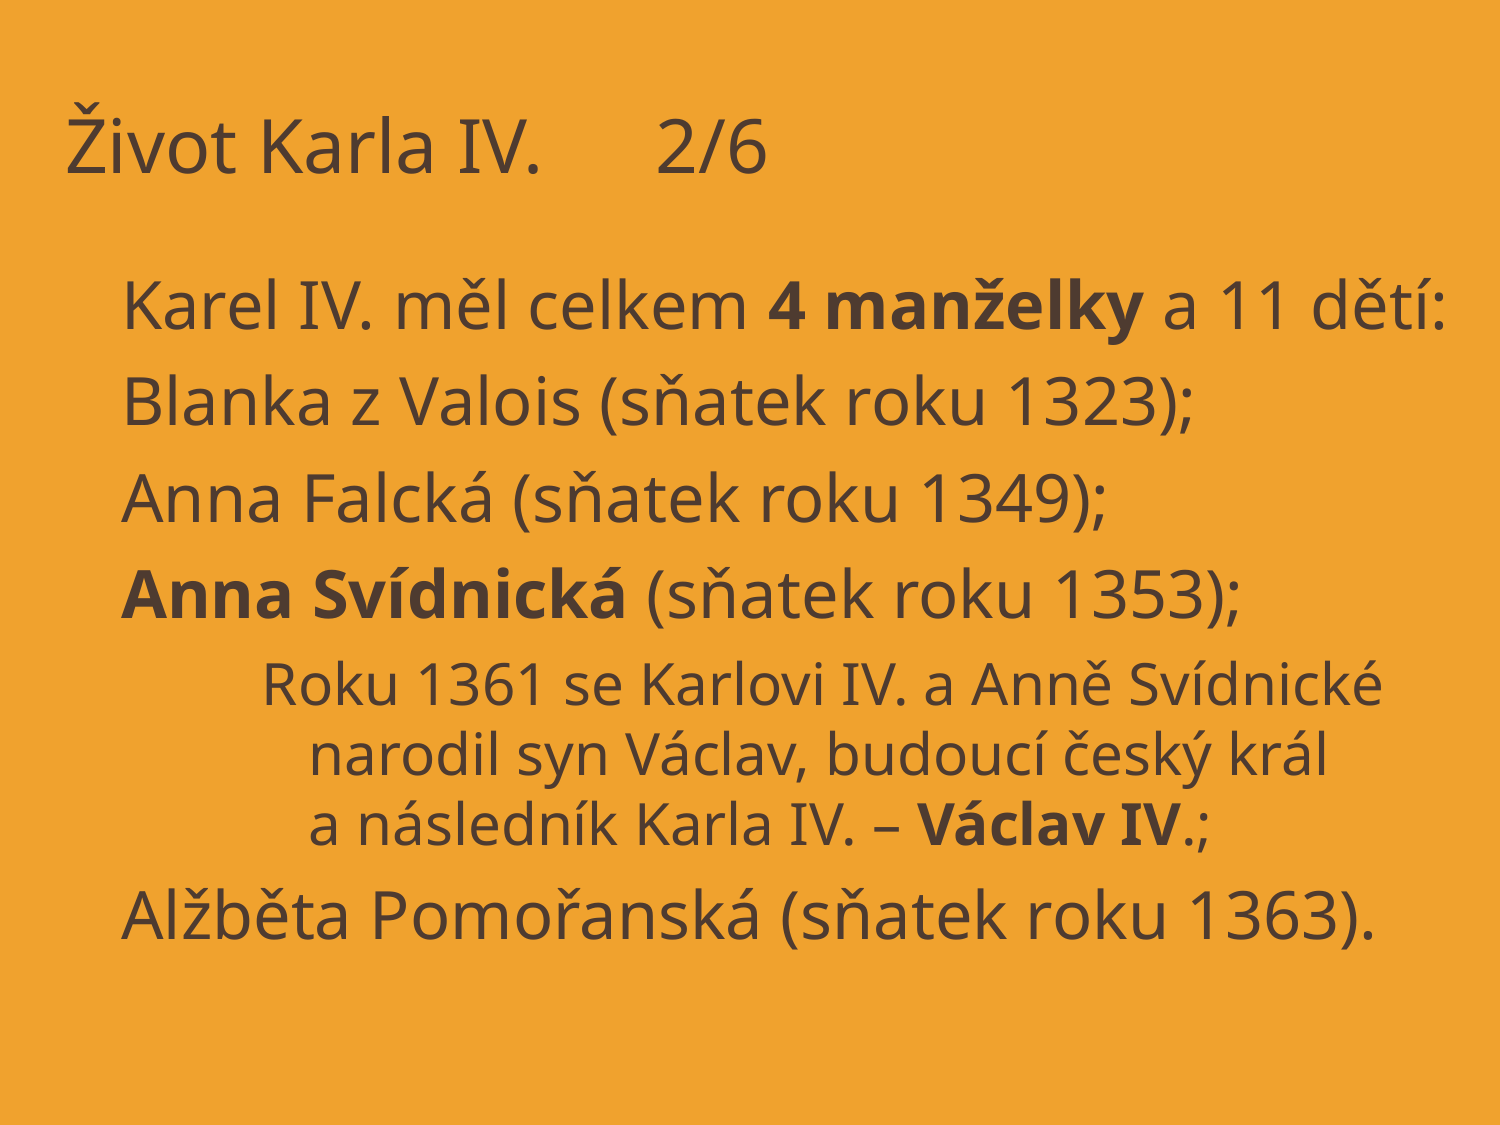

# Život Karla IV. 		2/6
Karel IV. měl celkem 4 manželky a 11 dětí:
Blanka z Valois (sňatek roku 1323);
Anna Falcká (sňatek roku 1349);
Anna Svídnická (sňatek roku 1353);
Roku 1361 se Karlovi IV. a Anně Svídnické narodil syn Václav, budoucí český král
a následník Karla IV. – Václav IV.;
Alžběta Pomořanská (sňatek roku 1363).